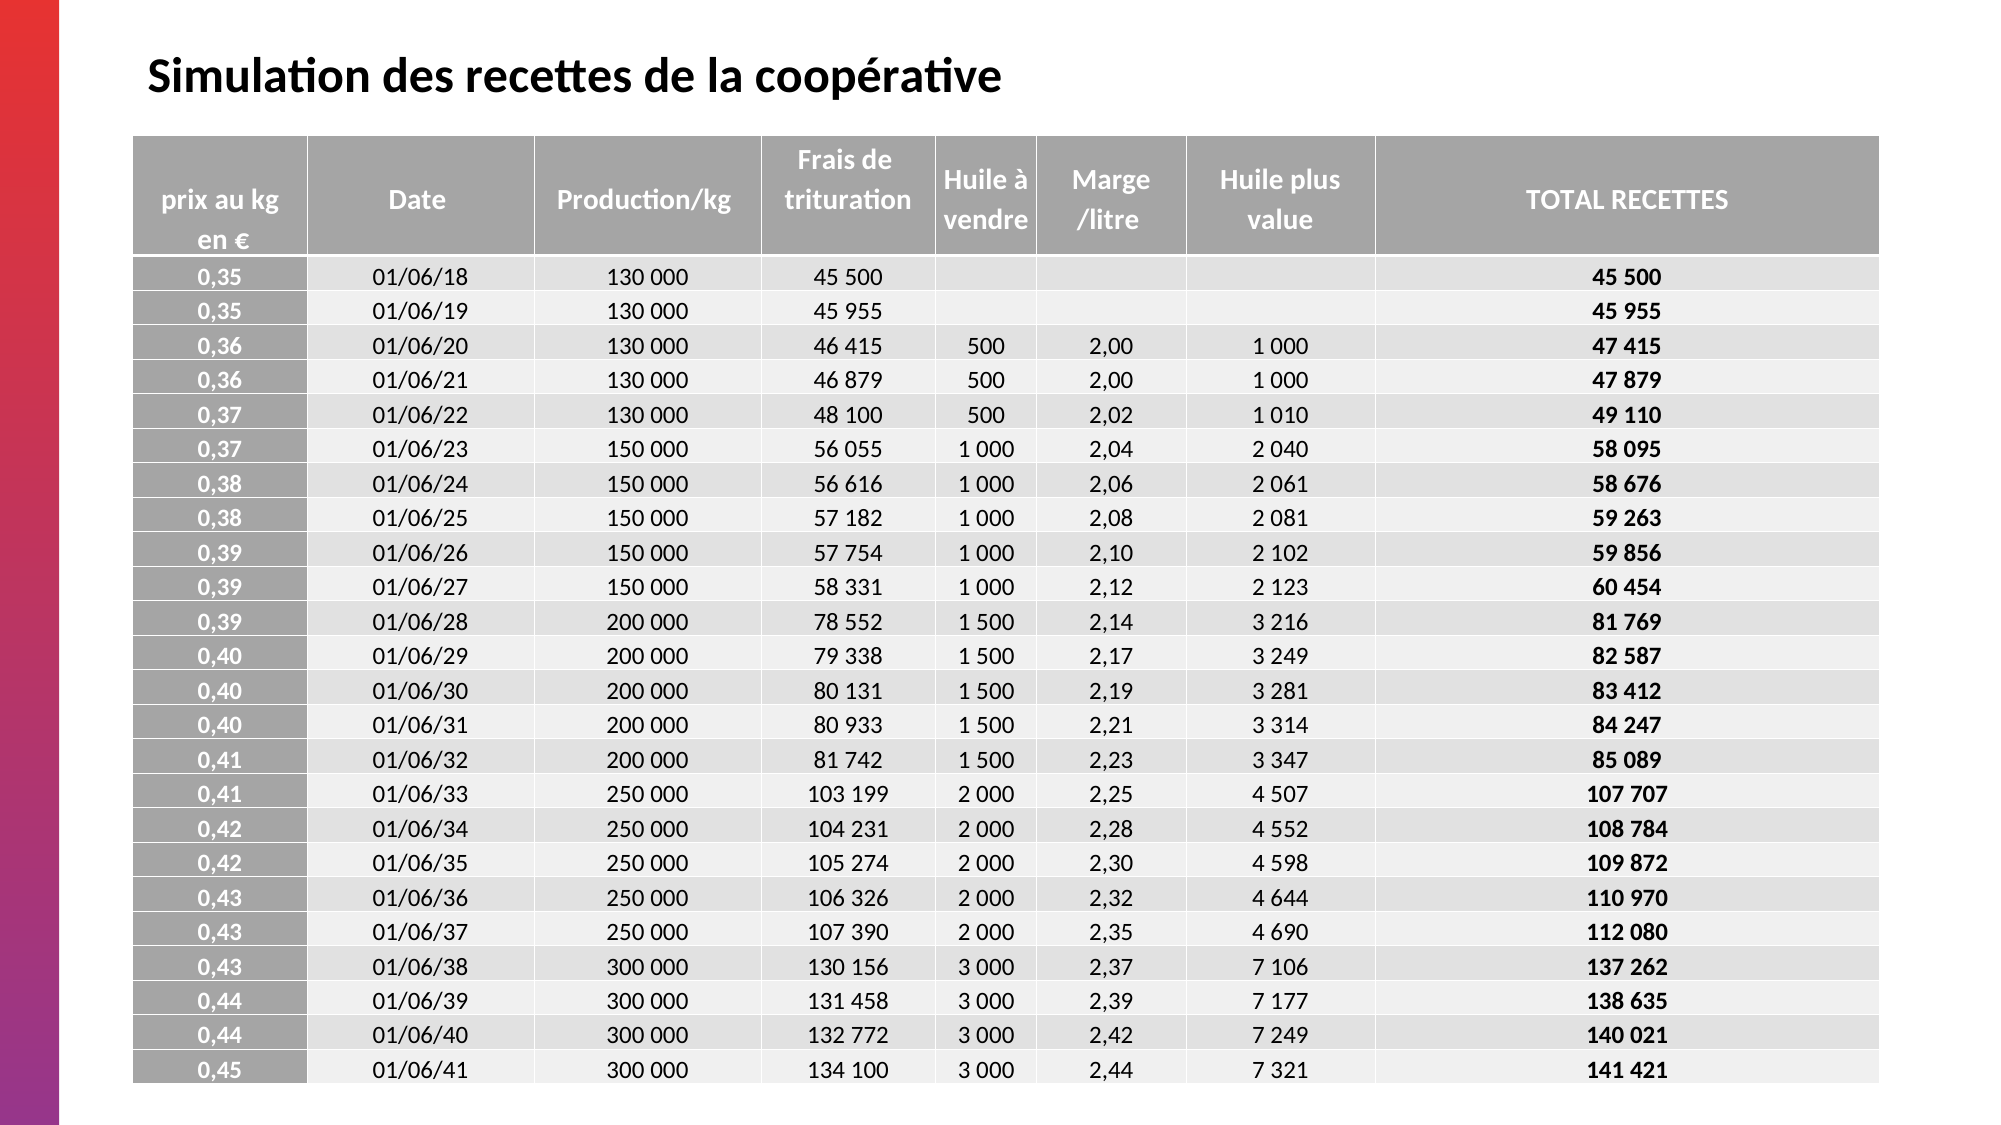

Simulation des recettes de la coopérative
| prix au kg en € | Date | Production/kg | Frais de trituration | Huile à vendre | Marge /litre | Huile plus value | TOTAL RECETTES |
| --- | --- | --- | --- | --- | --- | --- | --- |
| 0,35 | 01/06/18 | 130 000 | 45 500 | | | | 45 500 |
| 0,35 | 01/06/19 | 130 000 | 45 955 | | | | 45 955 |
| 0,36 | 01/06/20 | 130 000 | 46 415 | 500 | 2,00 | 1 000 | 47 415 |
| 0,36 | 01/06/21 | 130 000 | 46 879 | 500 | 2,00 | 1 000 | 47 879 |
| 0,37 | 01/06/22 | 130 000 | 48 100 | 500 | 2,02 | 1 010 | 49 110 |
| 0,37 | 01/06/23 | 150 000 | 56 055 | 1 000 | 2,04 | 2 040 | 58 095 |
| 0,38 | 01/06/24 | 150 000 | 56 616 | 1 000 | 2,06 | 2 061 | 58 676 |
| 0,38 | 01/06/25 | 150 000 | 57 182 | 1 000 | 2,08 | 2 081 | 59 263 |
| 0,39 | 01/06/26 | 150 000 | 57 754 | 1 000 | 2,10 | 2 102 | 59 856 |
| 0,39 | 01/06/27 | 150 000 | 58 331 | 1 000 | 2,12 | 2 123 | 60 454 |
| 0,39 | 01/06/28 | 200 000 | 78 552 | 1 500 | 2,14 | 3 216 | 81 769 |
| 0,40 | 01/06/29 | 200 000 | 79 338 | 1 500 | 2,17 | 3 249 | 82 587 |
| 0,40 | 01/06/30 | 200 000 | 80 131 | 1 500 | 2,19 | 3 281 | 83 412 |
| 0,40 | 01/06/31 | 200 000 | 80 933 | 1 500 | 2,21 | 3 314 | 84 247 |
| 0,41 | 01/06/32 | 200 000 | 81 742 | 1 500 | 2,23 | 3 347 | 85 089 |
| 0,41 | 01/06/33 | 250 000 | 103 199 | 2 000 | 2,25 | 4 507 | 107 707 |
| 0,42 | 01/06/34 | 250 000 | 104 231 | 2 000 | 2,28 | 4 552 | 108 784 |
| 0,42 | 01/06/35 | 250 000 | 105 274 | 2 000 | 2,30 | 4 598 | 109 872 |
| 0,43 | 01/06/36 | 250 000 | 106 326 | 2 000 | 2,32 | 4 644 | 110 970 |
| 0,43 | 01/06/37 | 250 000 | 107 390 | 2 000 | 2,35 | 4 690 | 112 080 |
| 0,43 | 01/06/38 | 300 000 | 130 156 | 3 000 | 2,37 | 7 106 | 137 262 |
| 0,44 | 01/06/39 | 300 000 | 131 458 | 3 000 | 2,39 | 7 177 | 138 635 |
| 0,44 | 01/06/40 | 300 000 | 132 772 | 3 000 | 2,42 | 7 249 | 140 021 |
| 0,45 | 01/06/41 | 300 000 | 134 100 | 3 000 | 2,44 | 7 321 | 141 421 |